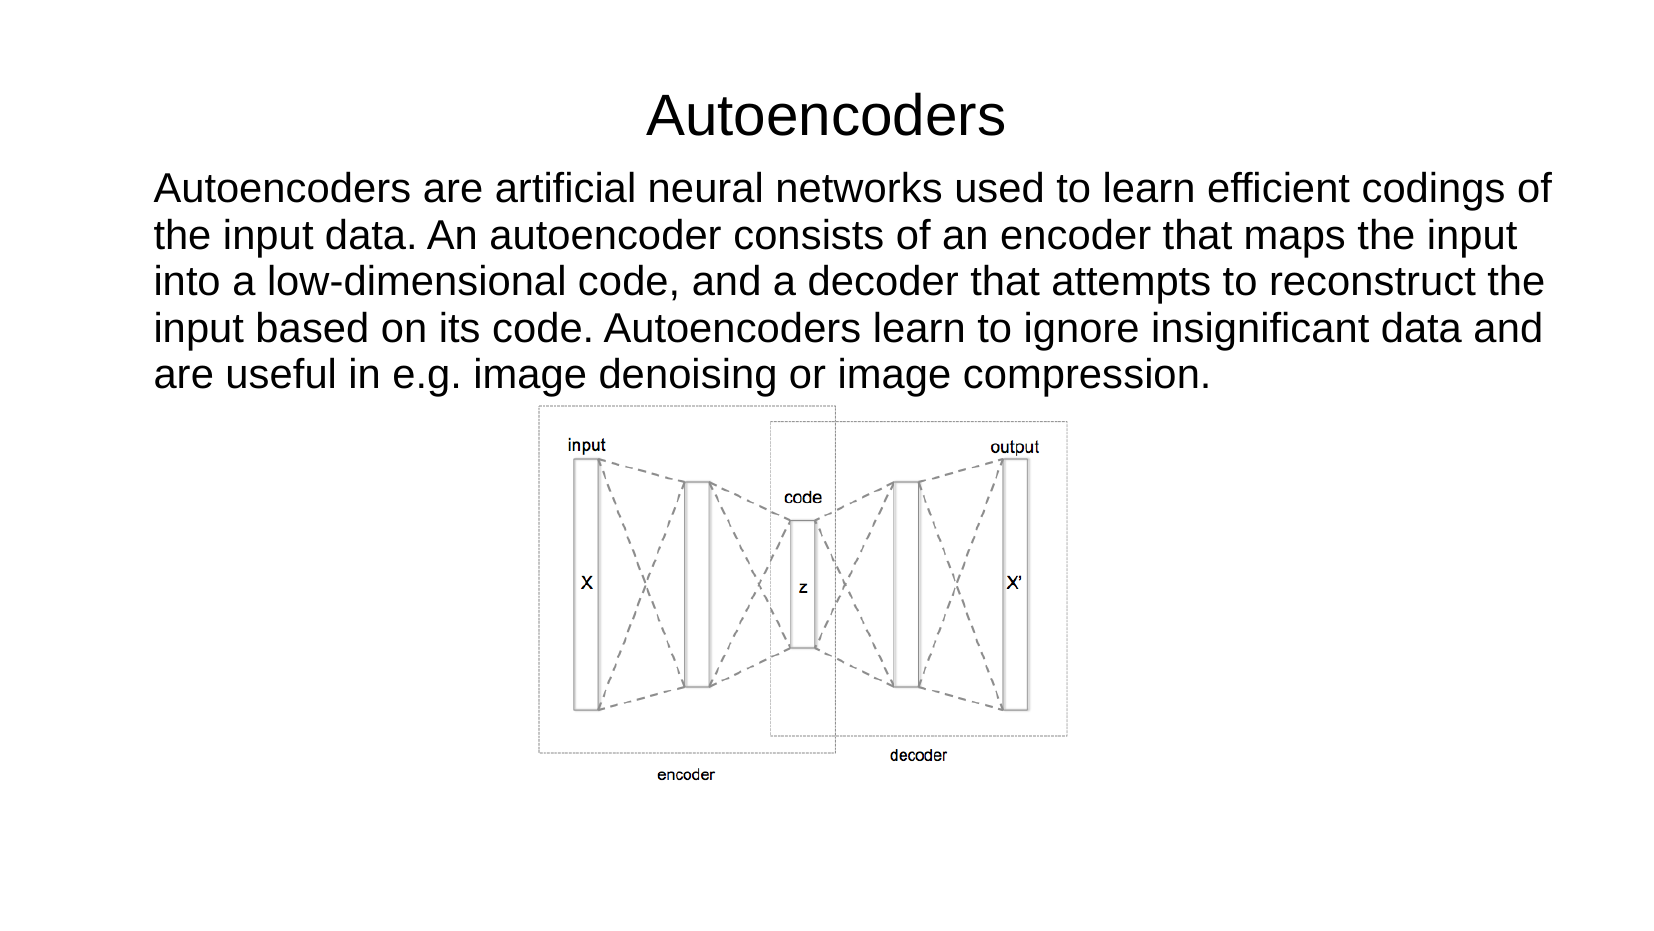

# Autoencoders
Autoencoders are artificial neural networks used to learn efficient codings of the input data. An autoencoder consists of an encoder that maps the input into a low-dimensional code, and a decoder that attempts to reconstruct the input based on its code. Autoencoders learn to ignore insignificant data and are useful in e.g. image denoising or image compression.